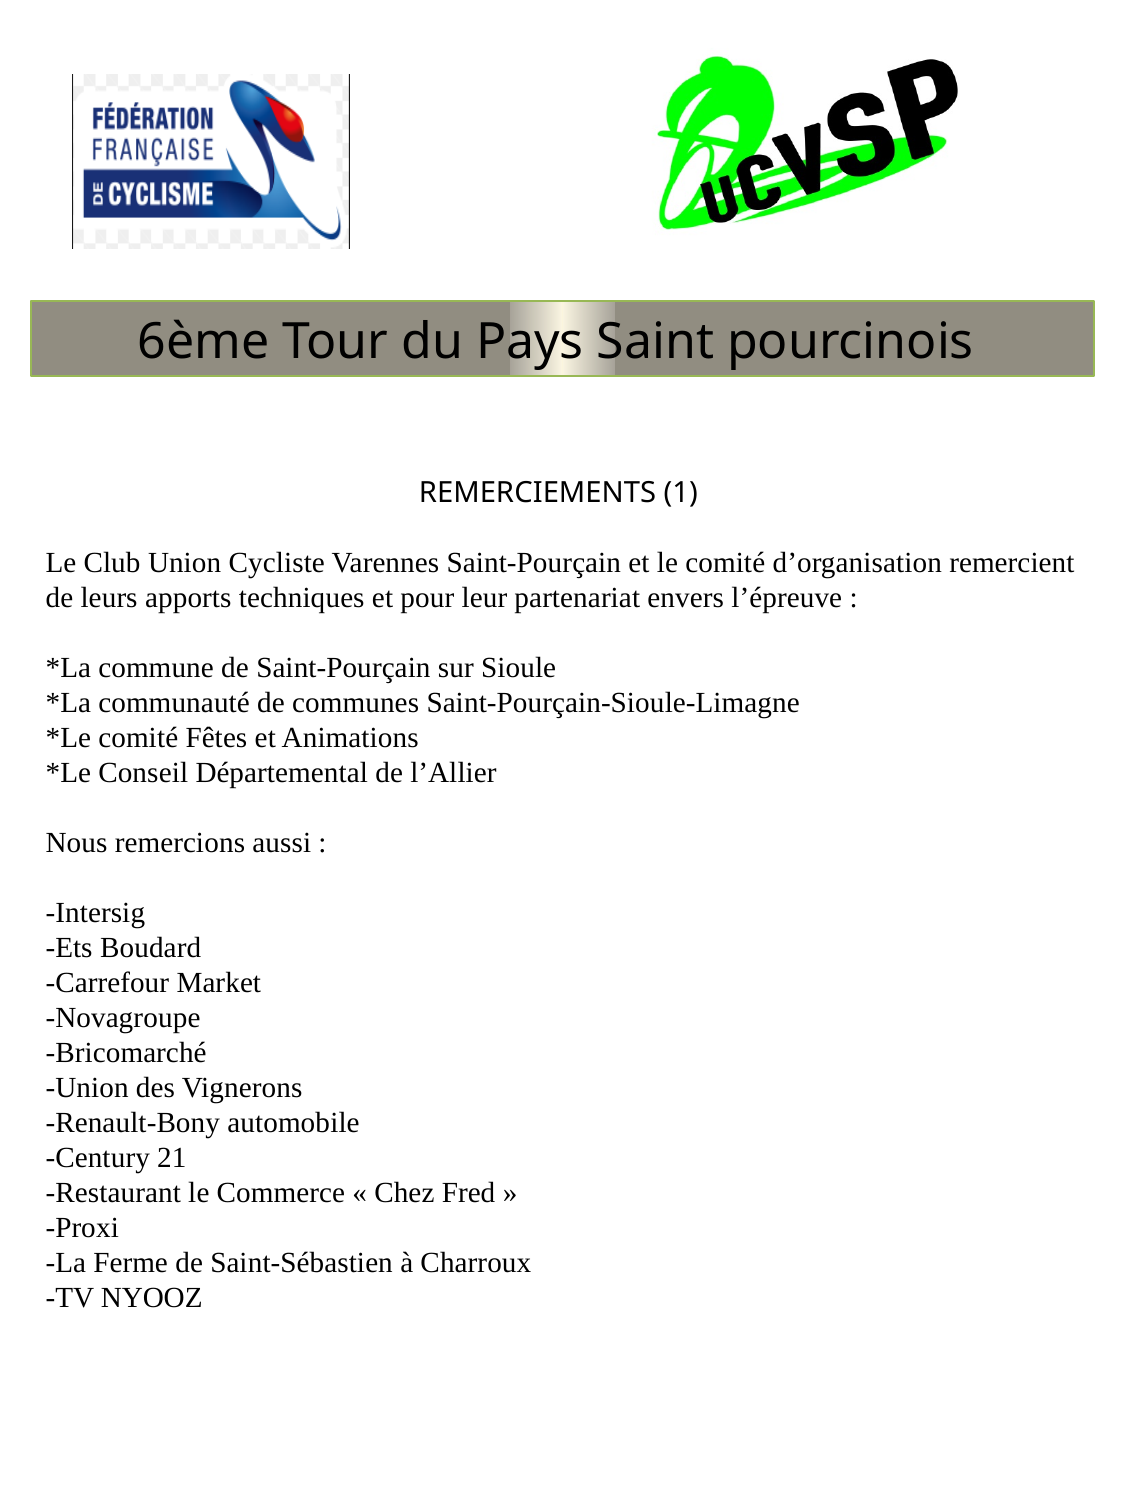

6ème Tour du Pays Saint pourcinois
REMERCIEMENTS (1)
Le Club Union Cycliste Varennes Saint-Pourçain et le comité d’organisation remercient de leurs apports techniques et pour leur partenariat envers l’épreuve :
*La commune de Saint-Pourçain sur Sioule
*La communauté de communes Saint-Pourçain-Sioule-Limagne
*Le comité Fêtes et Animations
*Le Conseil Départemental de l’Allier
Nous remercions aussi :
-Intersig
-Ets Boudard
-Carrefour Market
-Novagroupe
-Bricomarché
-Union des Vignerons
-Renault-Bony automobile
-Century 21
-Restaurant le Commerce « Chez Fred »
-Proxi
-La Ferme de Saint-Sébastien à Charroux
-TV NYOOZ